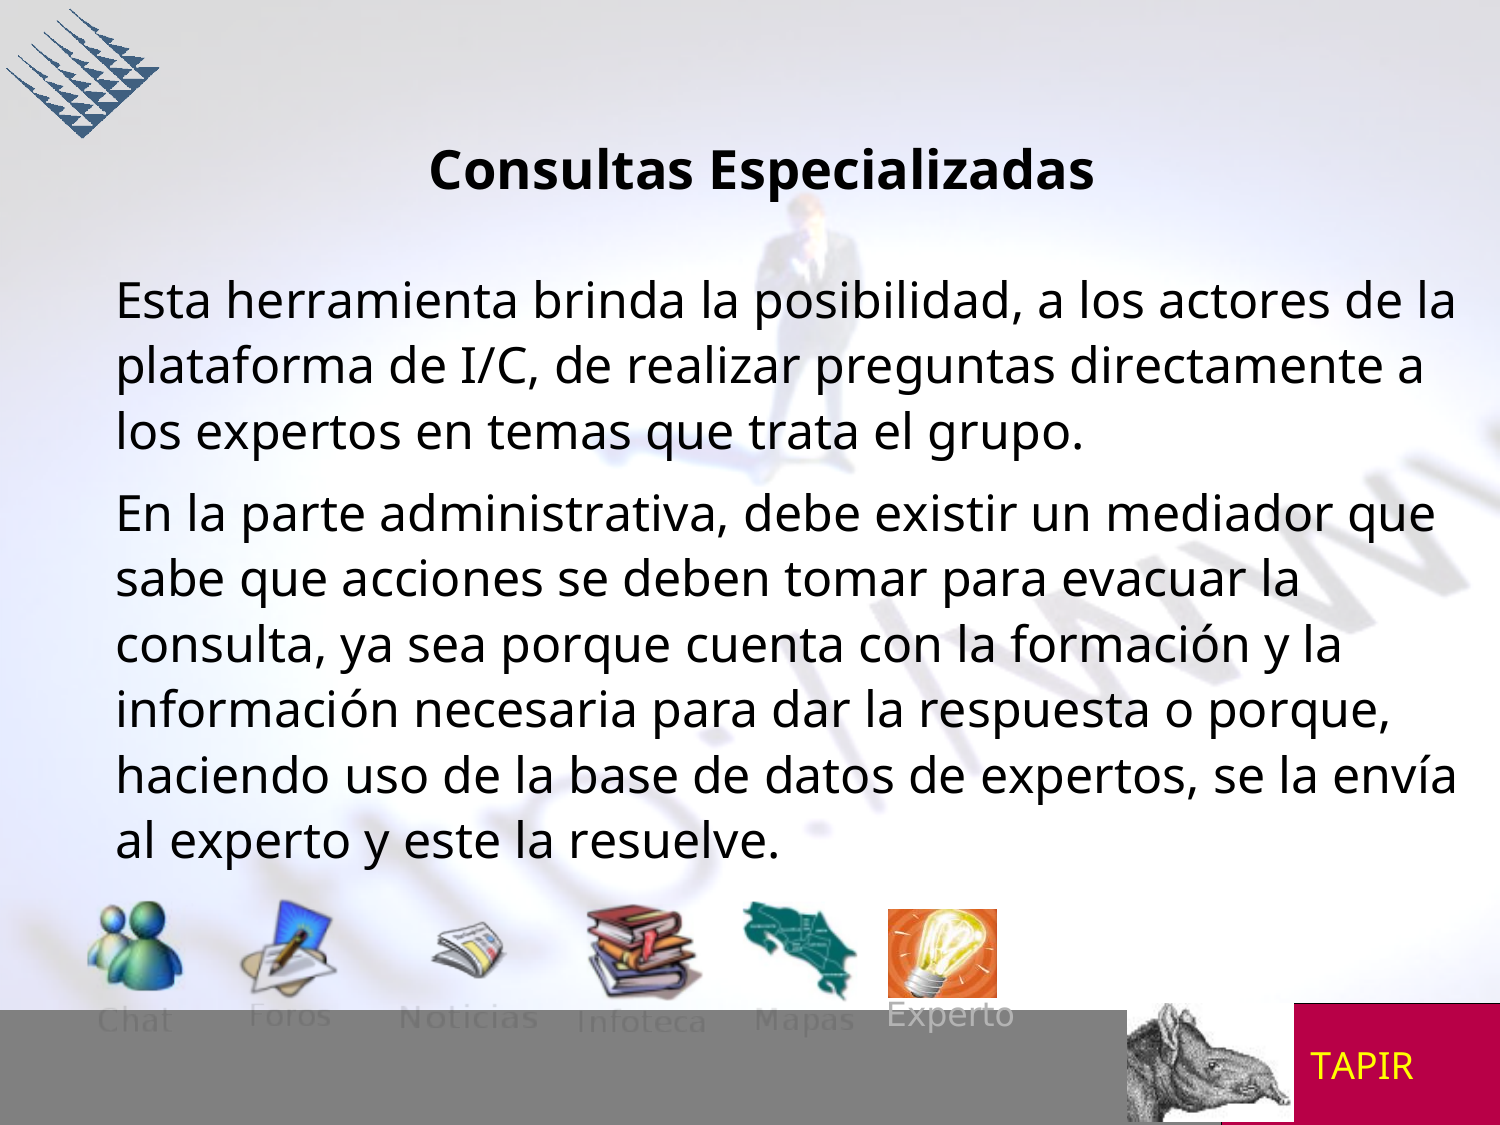

# Consultas Especializadas
Esta herramienta brinda la posibilidad, a los actores de la plataforma de I/C, de realizar preguntas directamente a los expertos en temas que trata el grupo.
En la parte administrativa, debe existir un mediador que sabe que acciones se deben tomar para evacuar la consulta, ya sea porque cuenta con la formación y la información necesaria para dar la respuesta o porque, haciendo uso de la base de datos de expertos, se la envía al experto y este la resuelve.
Experto
TAPIR